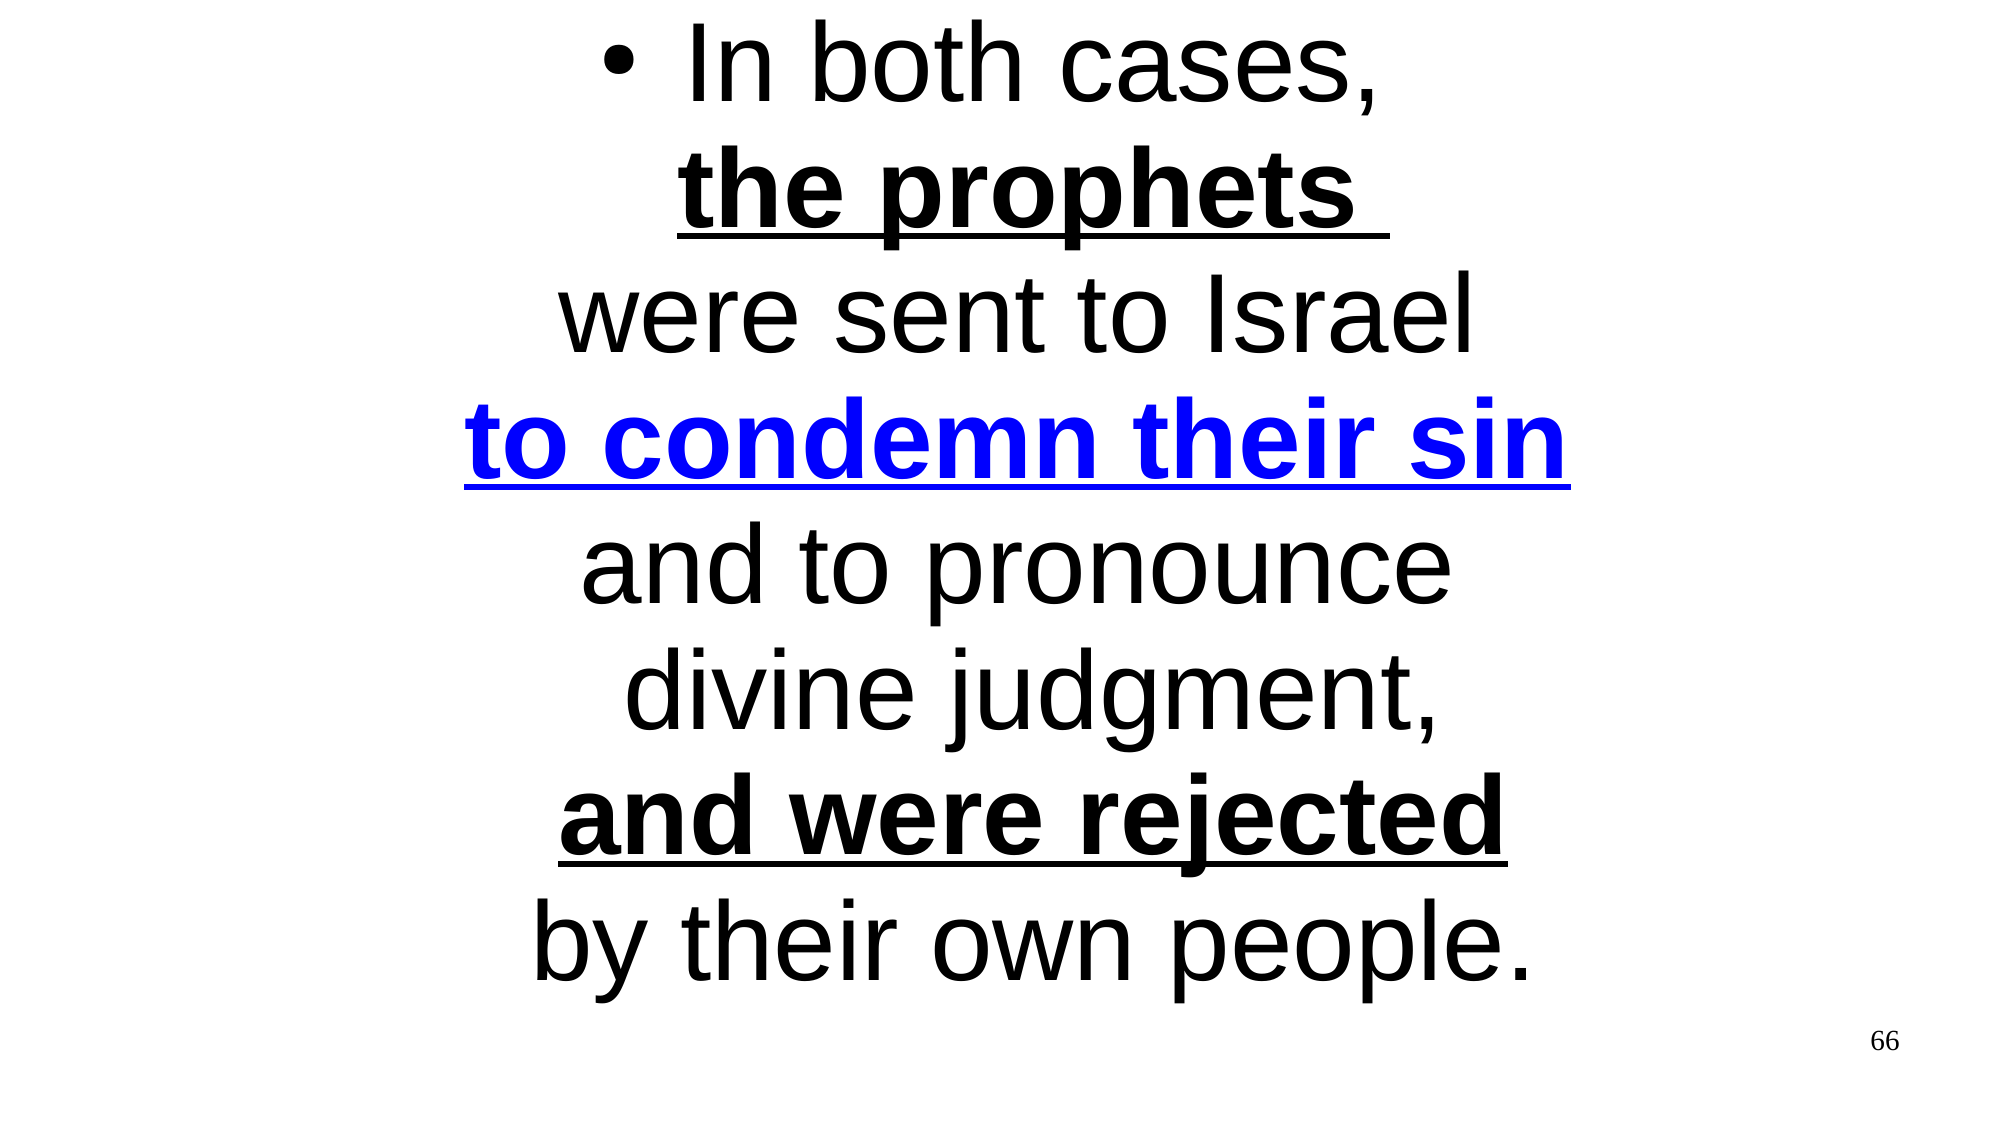

# In both cases, the prophets were sent to Israel to condemn their sin and to pronounce divine judgment, and were rejected by their own people.
66